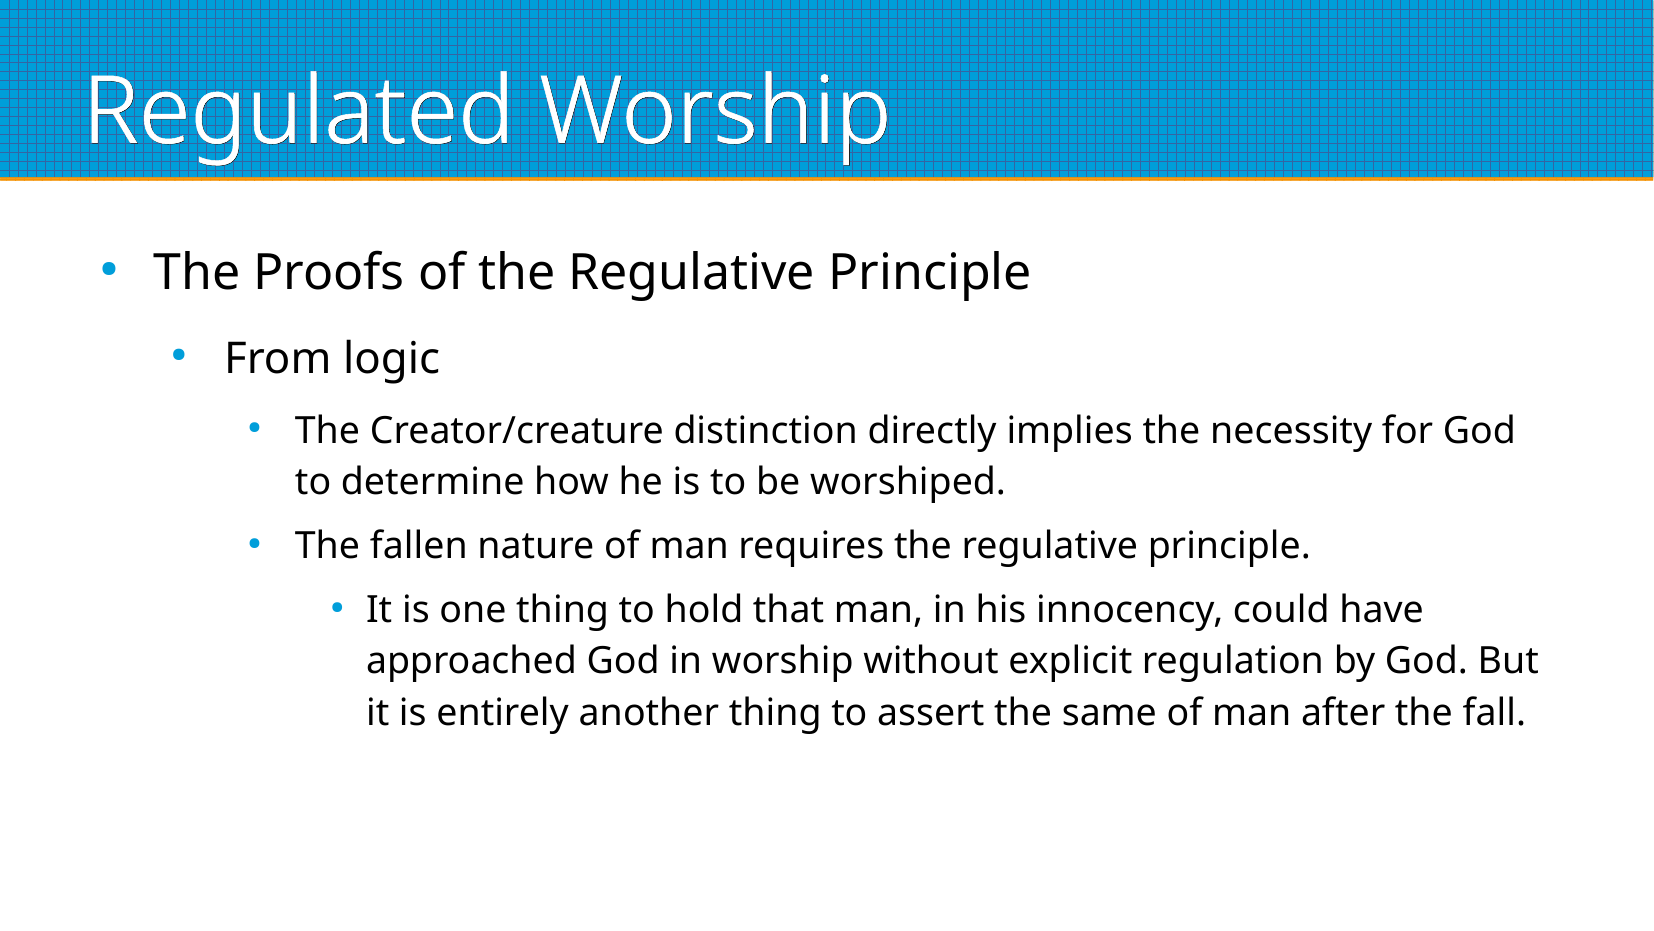

# Regulated Worship
The Proofs of the Regulative Principle
From logic
The Creator/creature distinction directly implies the necessity for God to determine how he is to be worshiped.
The fallen nature of man requires the regulative principle.
It is one thing to hold that man, in his innocency, could have approached God in worship without explicit regulation by God. But it is entirely another thing to assert the same of man after the fall.